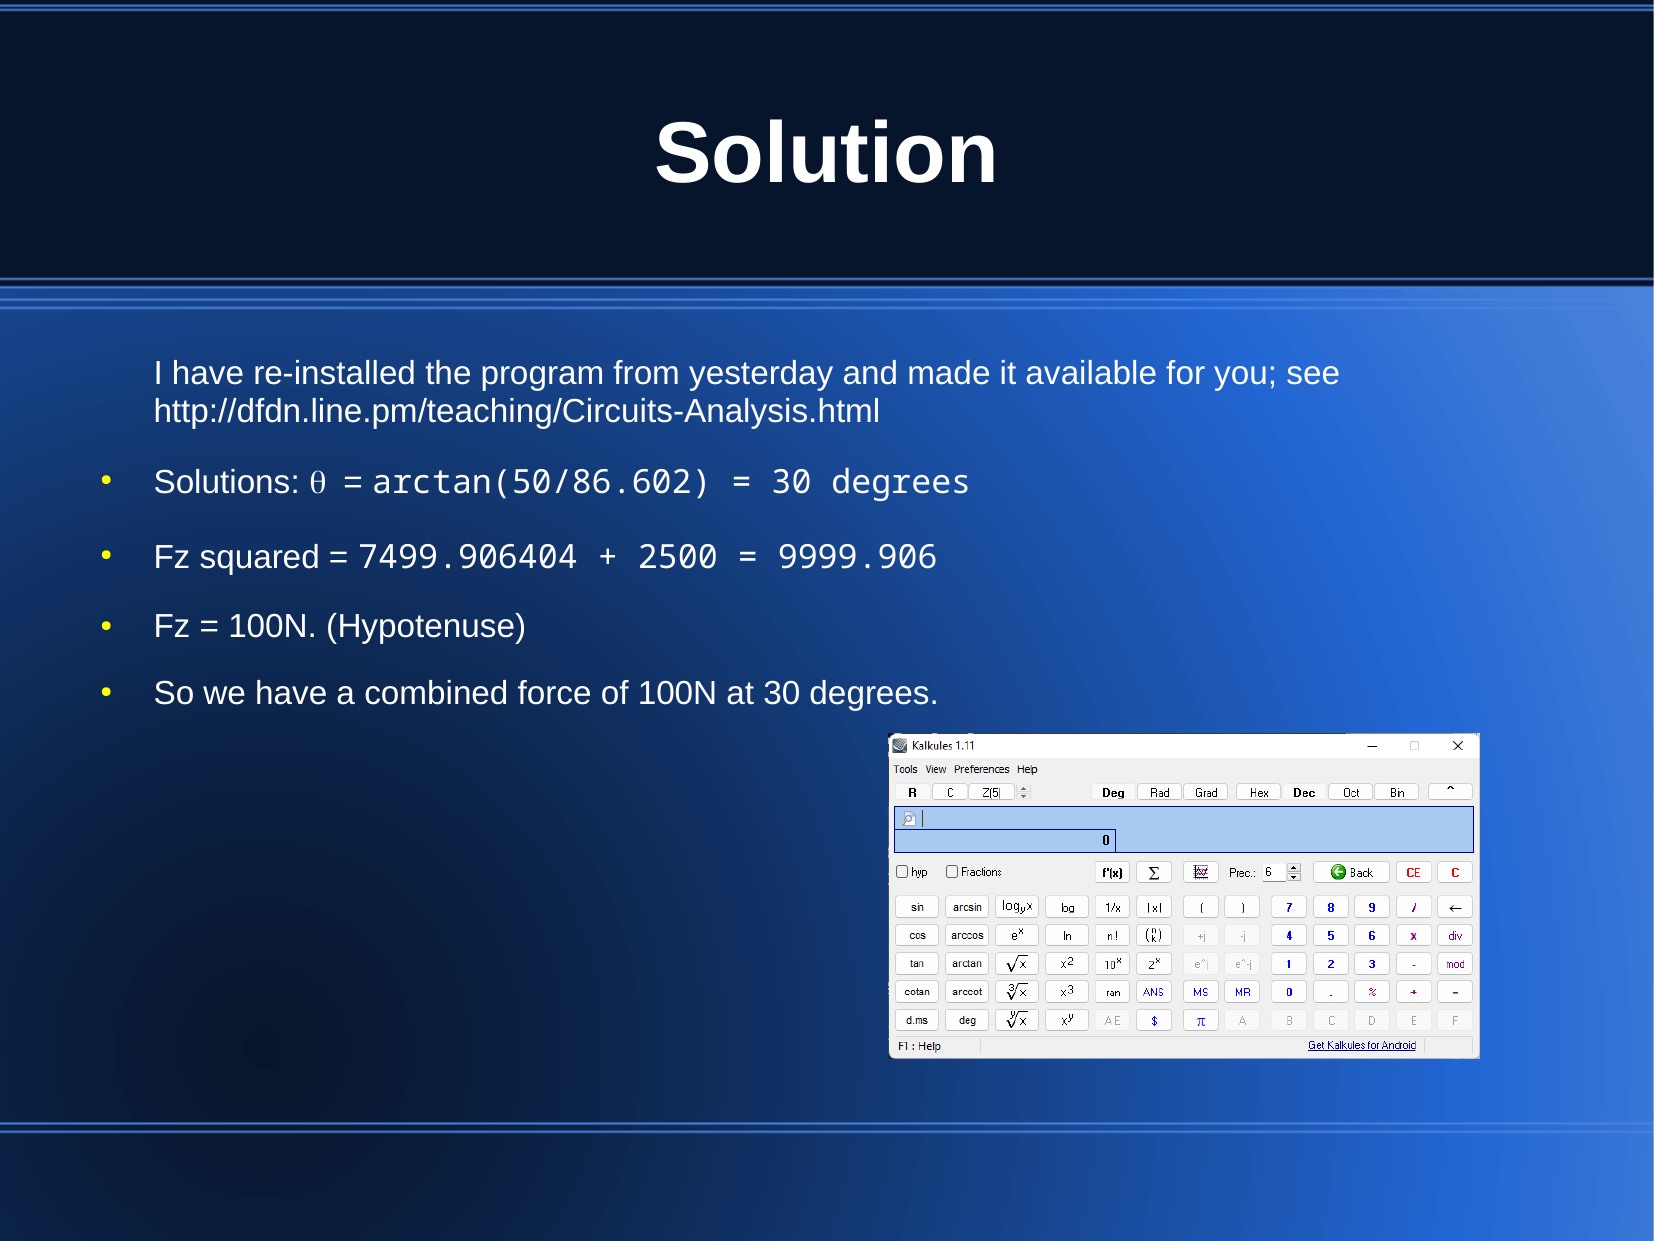

# Solution
I have re-installed the program from yesterday and made it available for you; see http://dfdn.line.pm/teaching/Circuits-Analysis.html
Solutions: q = arctan(50/86.602) = 30 degrees
Fz squared = 7499.906404 + 2500 = 9999.906
Fz = 100N. (Hypotenuse)
So we have a combined force of 100N at 30 degrees.